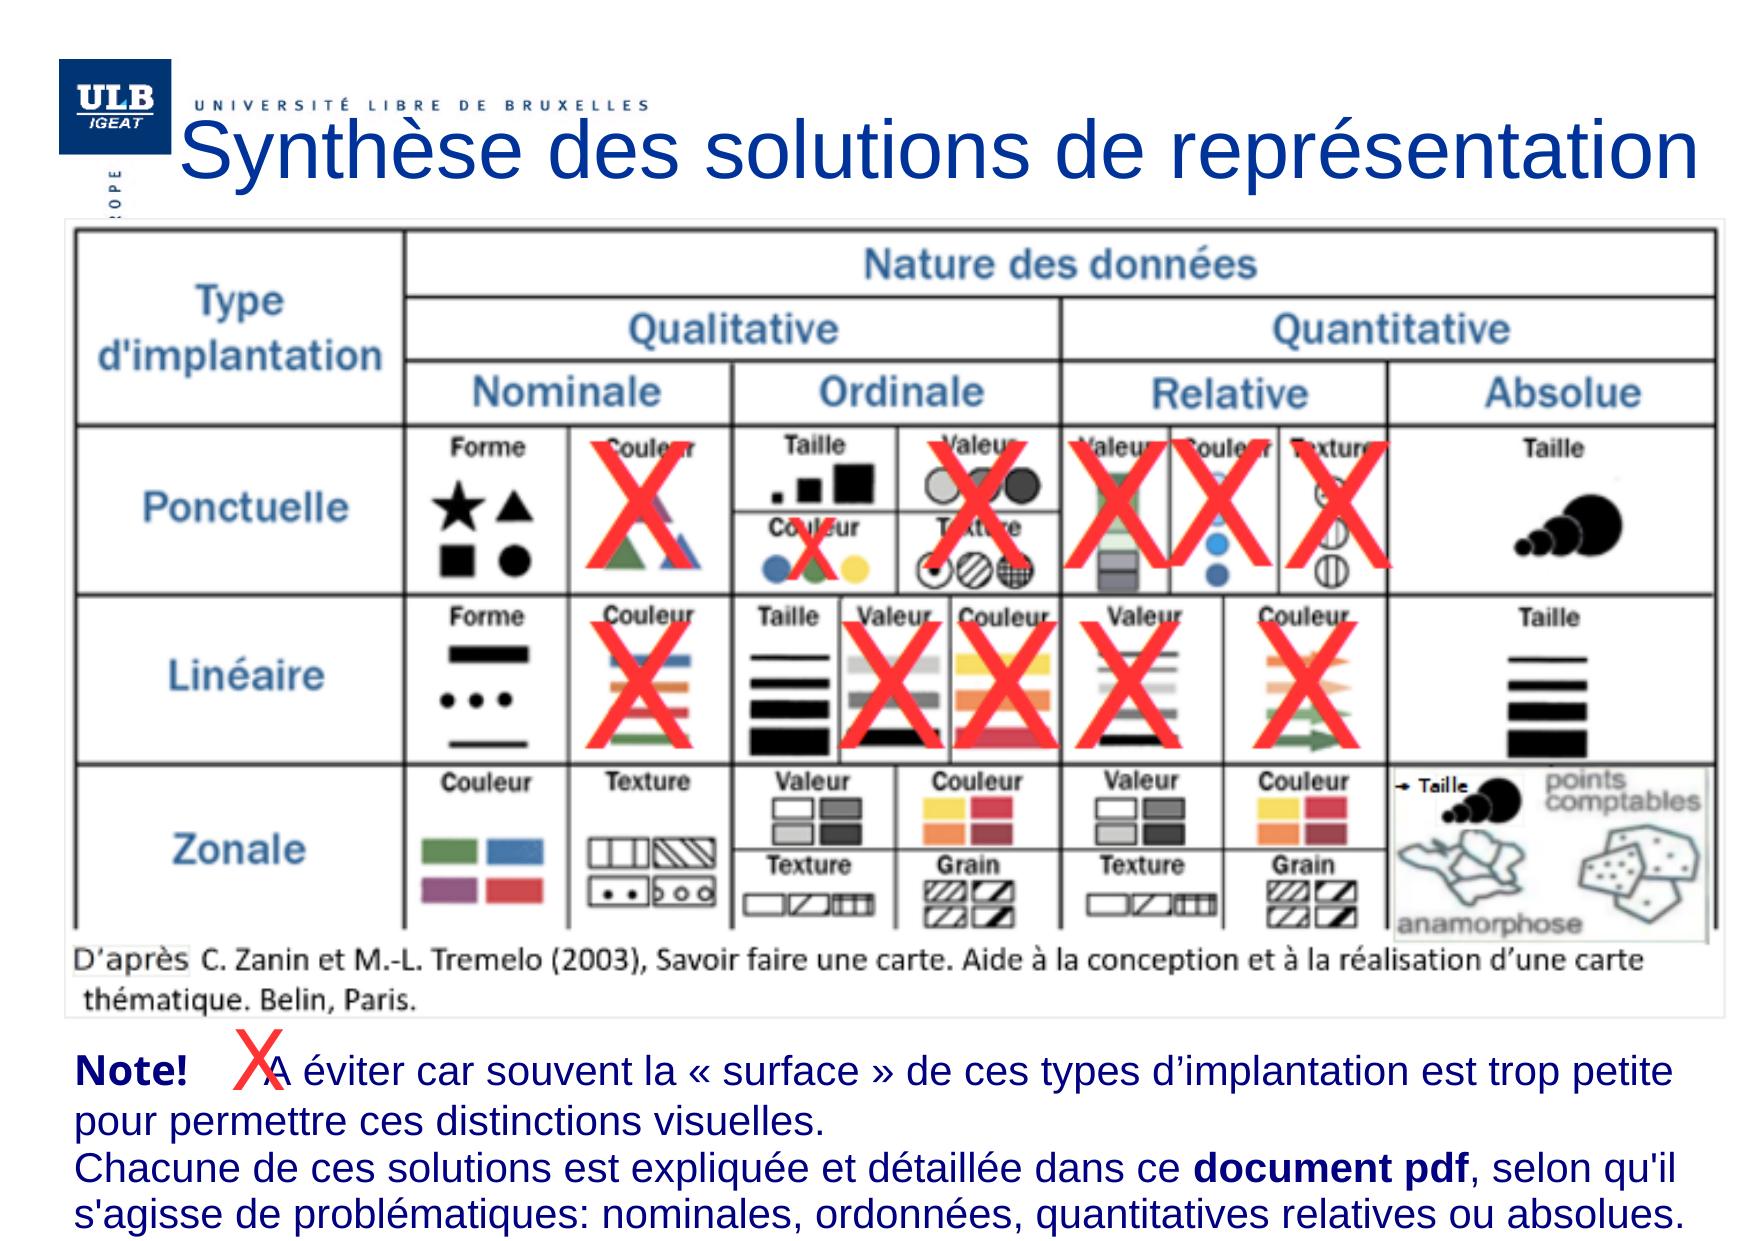

# Synthèse des solutions de représentation
X
X
X
X
X
X
X
X
X
X
X
→ Taille
GEOG-F-105 - Méthodologie de la géographie humaine I
75
X
Note! A éviter car souvent la « surface » de ces types d’implantation est trop petite pour permettre ces distinctions visuelles.
Chacune de ces solutions est expliquée et détaillée dans ce document pdf, selon qu'il s'agisse de problématiques: nominales, ordonnées, quantitatives relatives ou absolues.